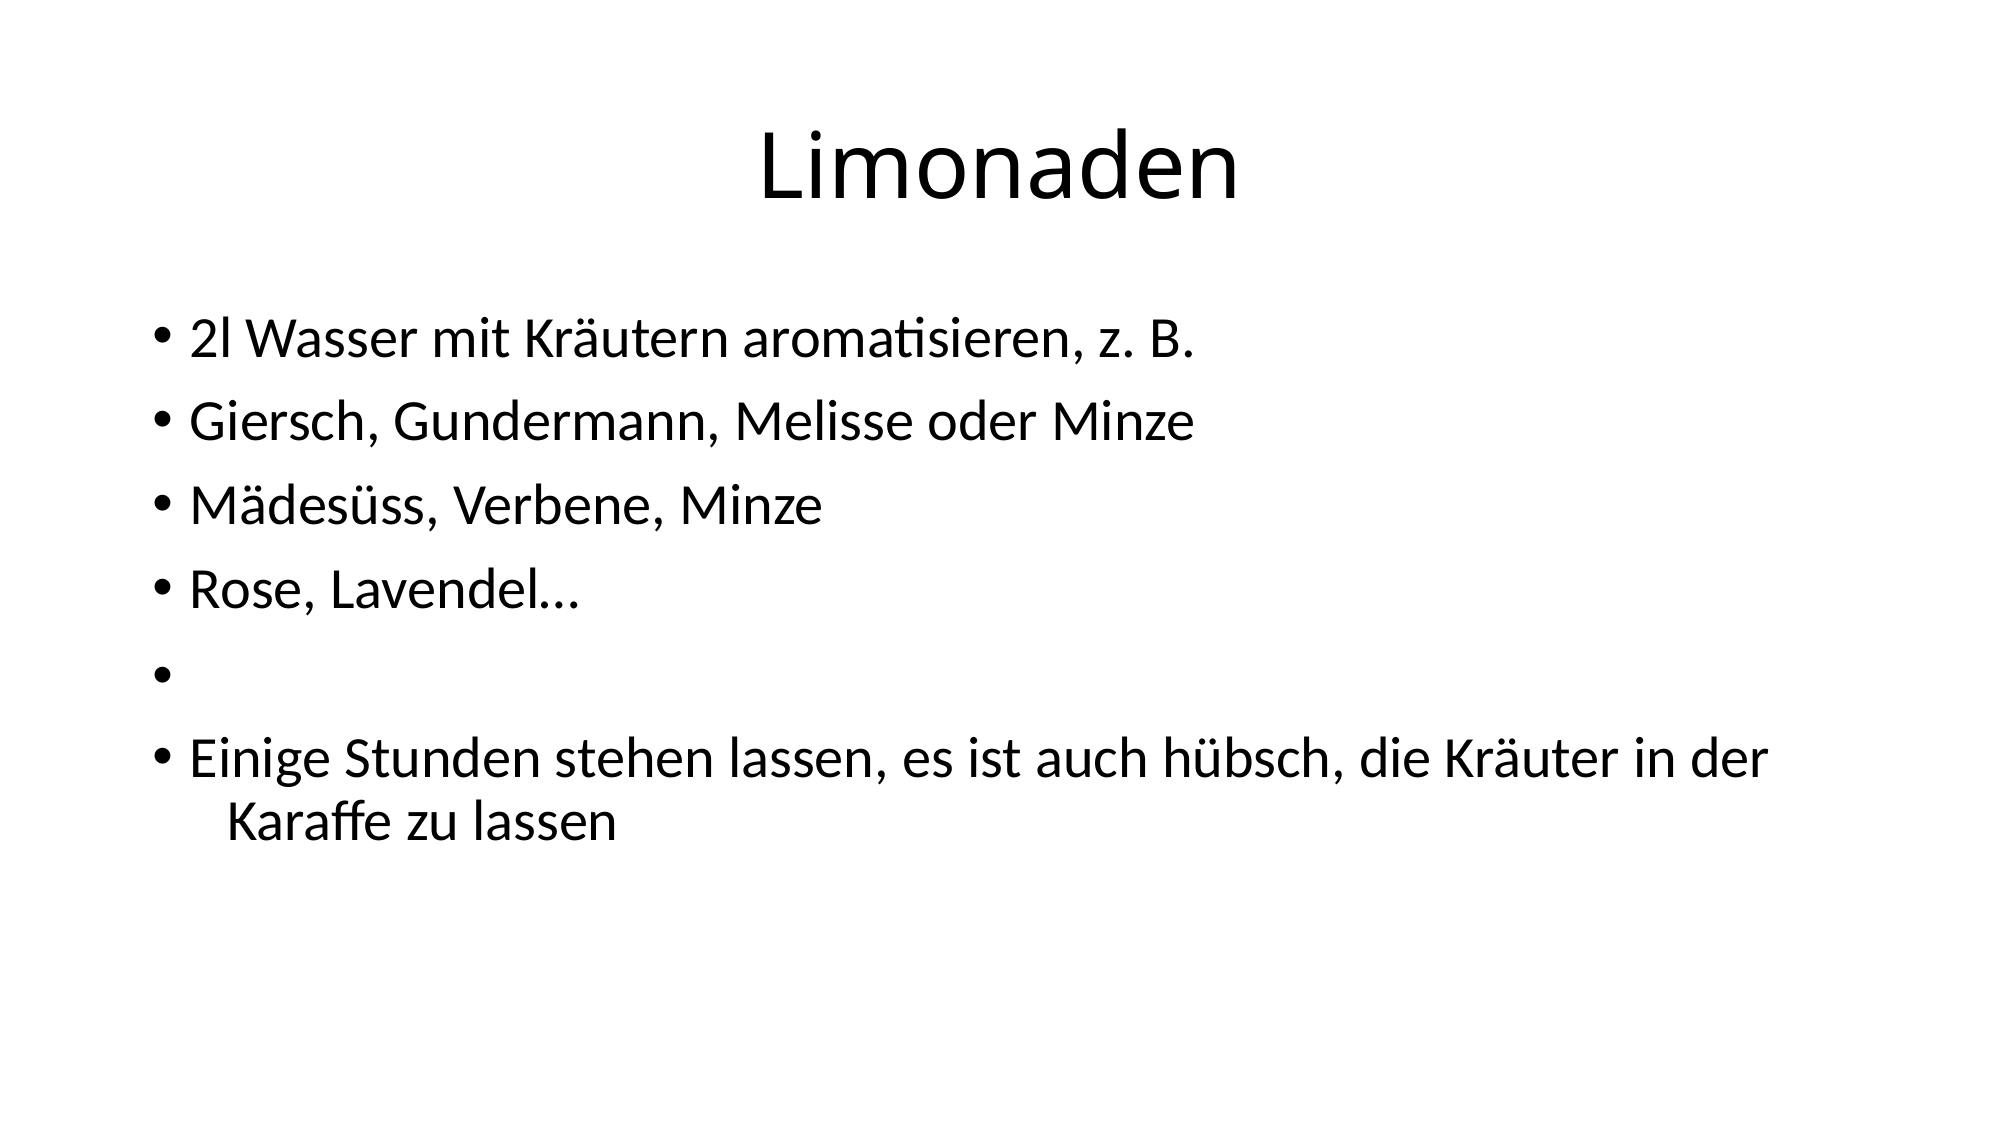

# Limonaden
2l Wasser mit Kräutern aromatisieren, z. B.
Giersch, Gundermann, Melisse oder Minze
Mädesüss, Verbene, Minze
Rose, Lavendel…
Einige Stunden stehen lassen, es ist auch hübsch, die Kräuter in der Karaffe zu lassen